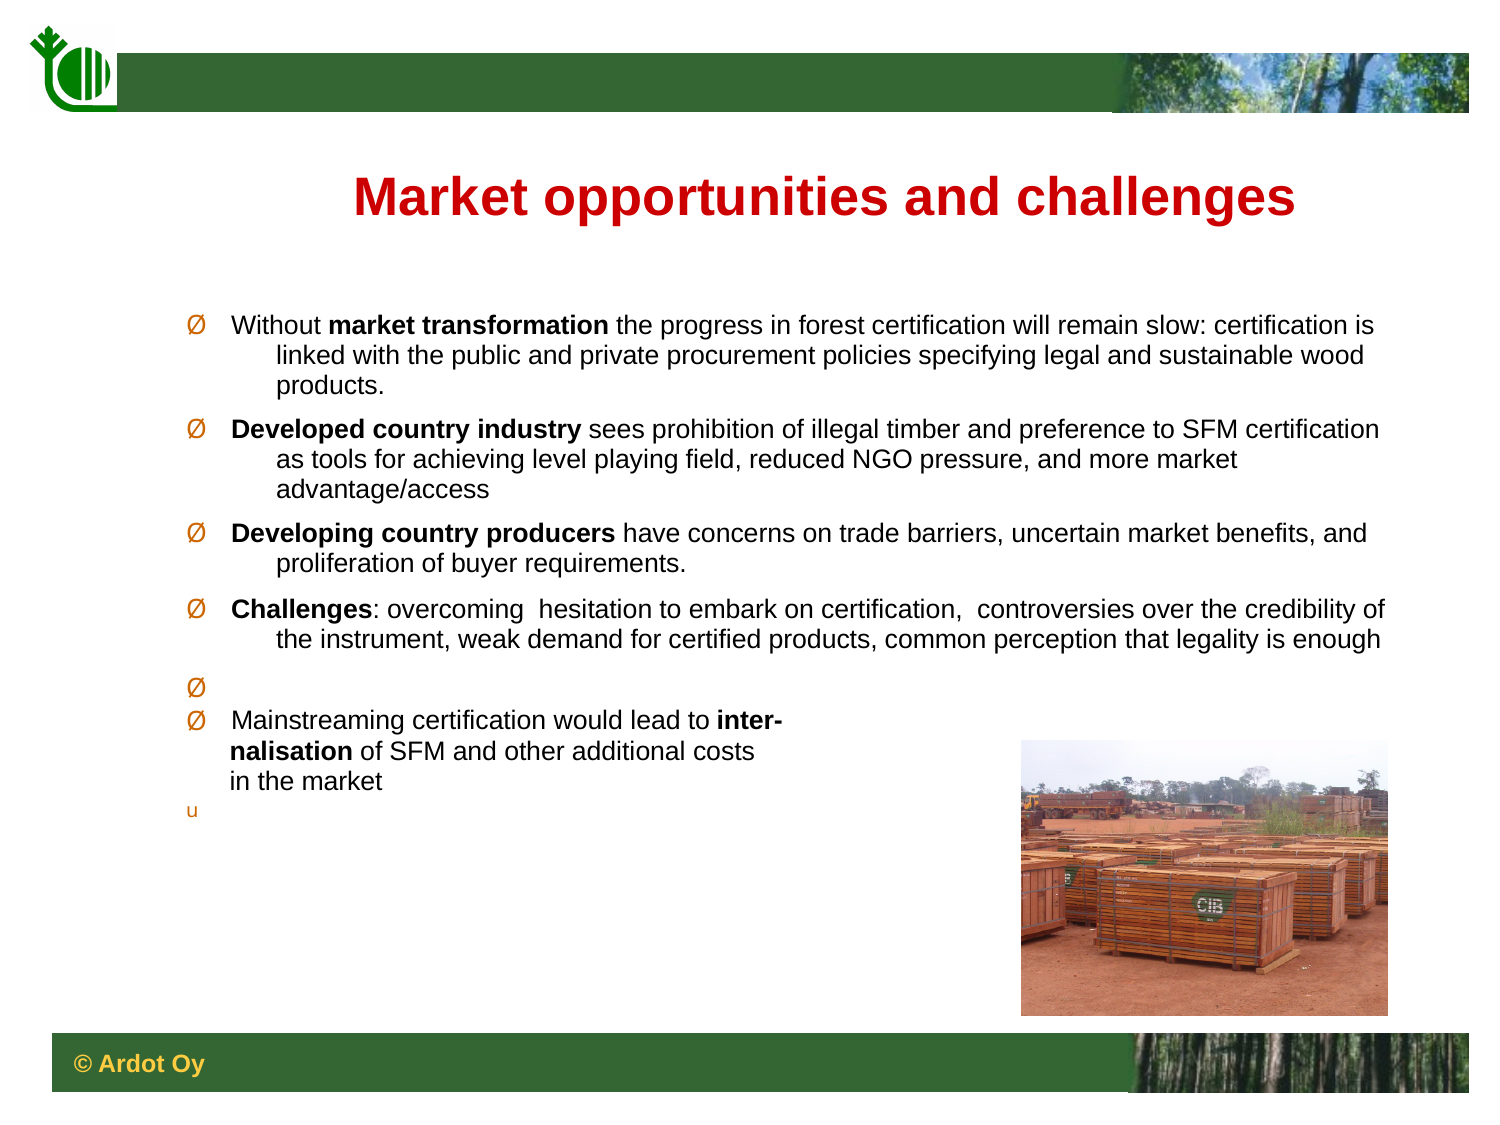

# Market opportunities and challenges
Without market transformation the progress in forest certification will remain slow: certification is linked with the public and private procurement policies specifying legal and sustainable wood products.
Developed country industry sees prohibition of illegal timber and preference to SFM certification as tools for achieving level playing field, reduced NGO pressure, and more market advantage/access
Developing country producers have concerns on trade barriers, uncertain market benefits, and proliferation of buyer requirements.
Challenges: overcoming hesitation to embark on certification, controversies over the credibility of the instrument, weak demand for certified products, common perception that legality is enough
Mainstreaming certification would lead to inter-
 nalisation of SFM and other additional costs
 in the market